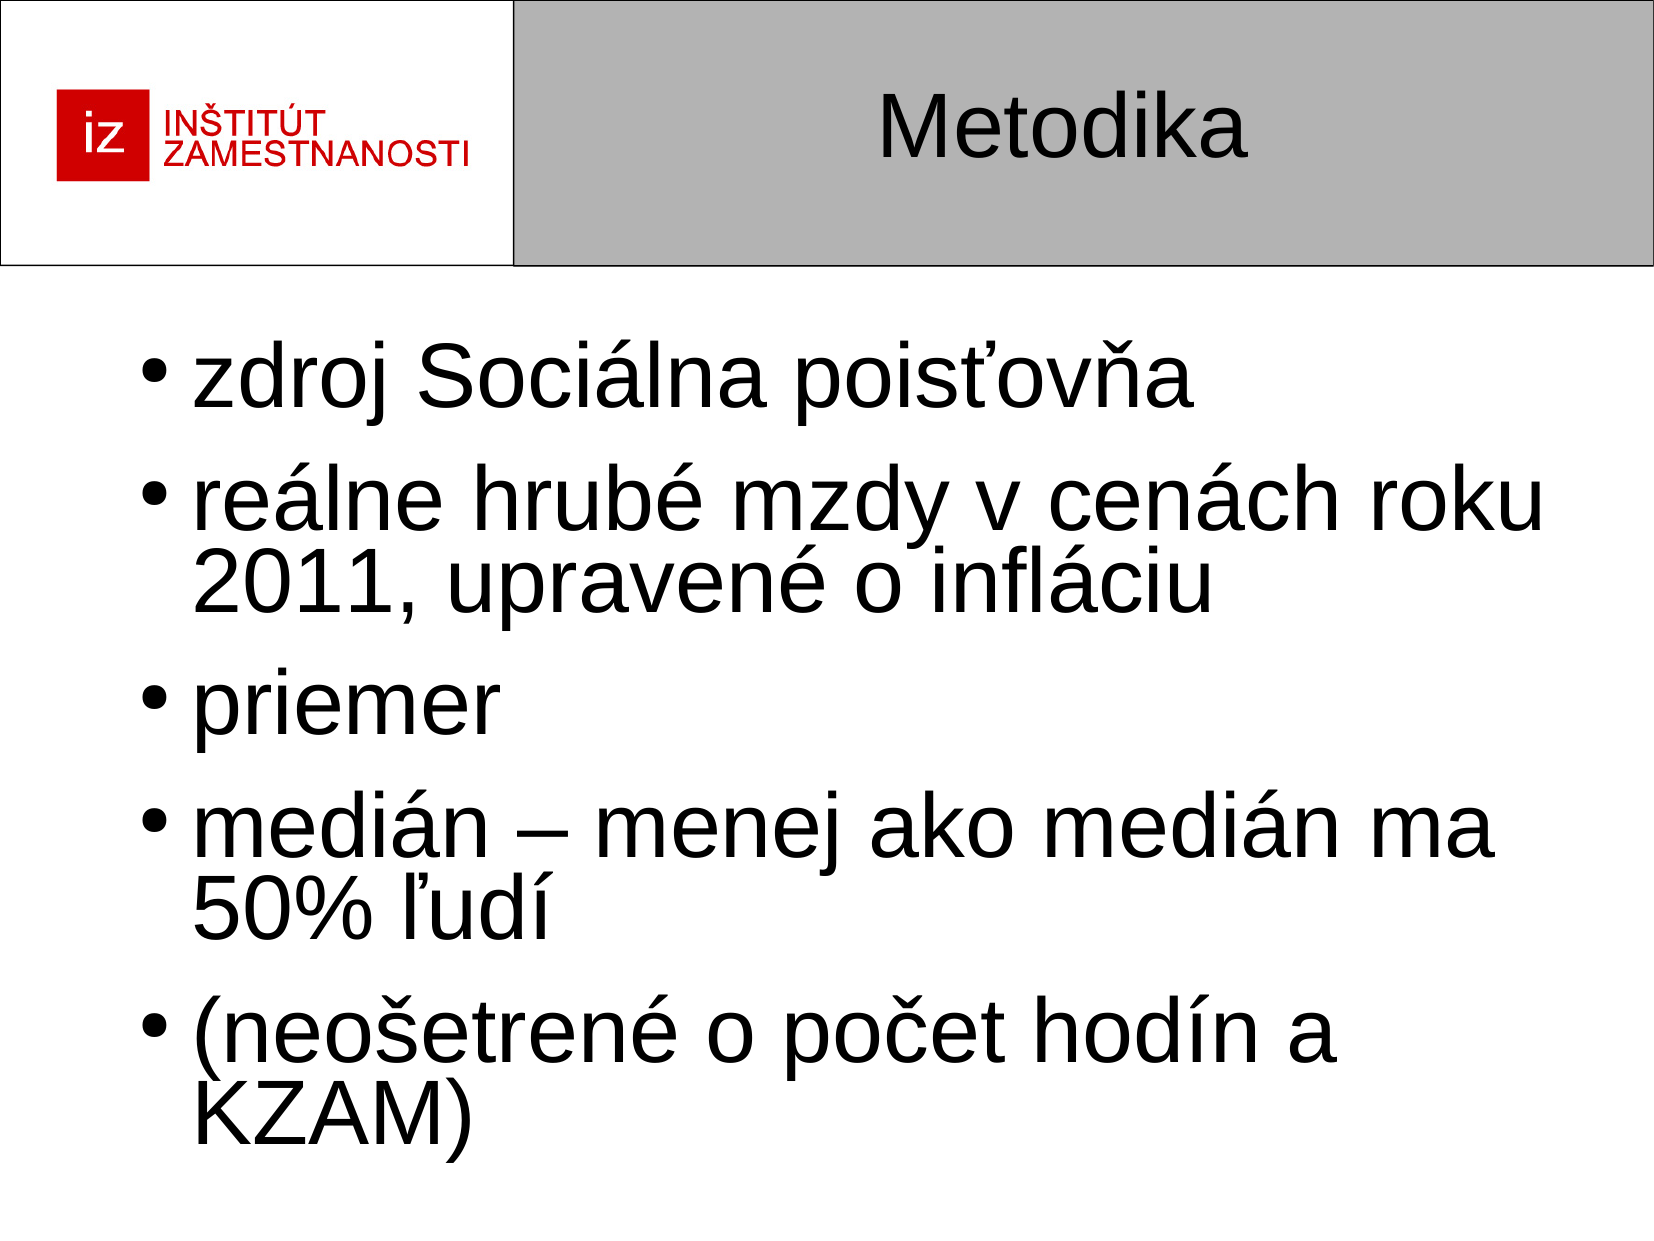

# Metodika
zdroj Sociálna poisťovňa
reálne hrubé mzdy v cenách roku 2011, upravené o infláciu
priemer
medián – menej ako medián ma 50% ľudí
(neošetrené o počet hodín a KZAM)